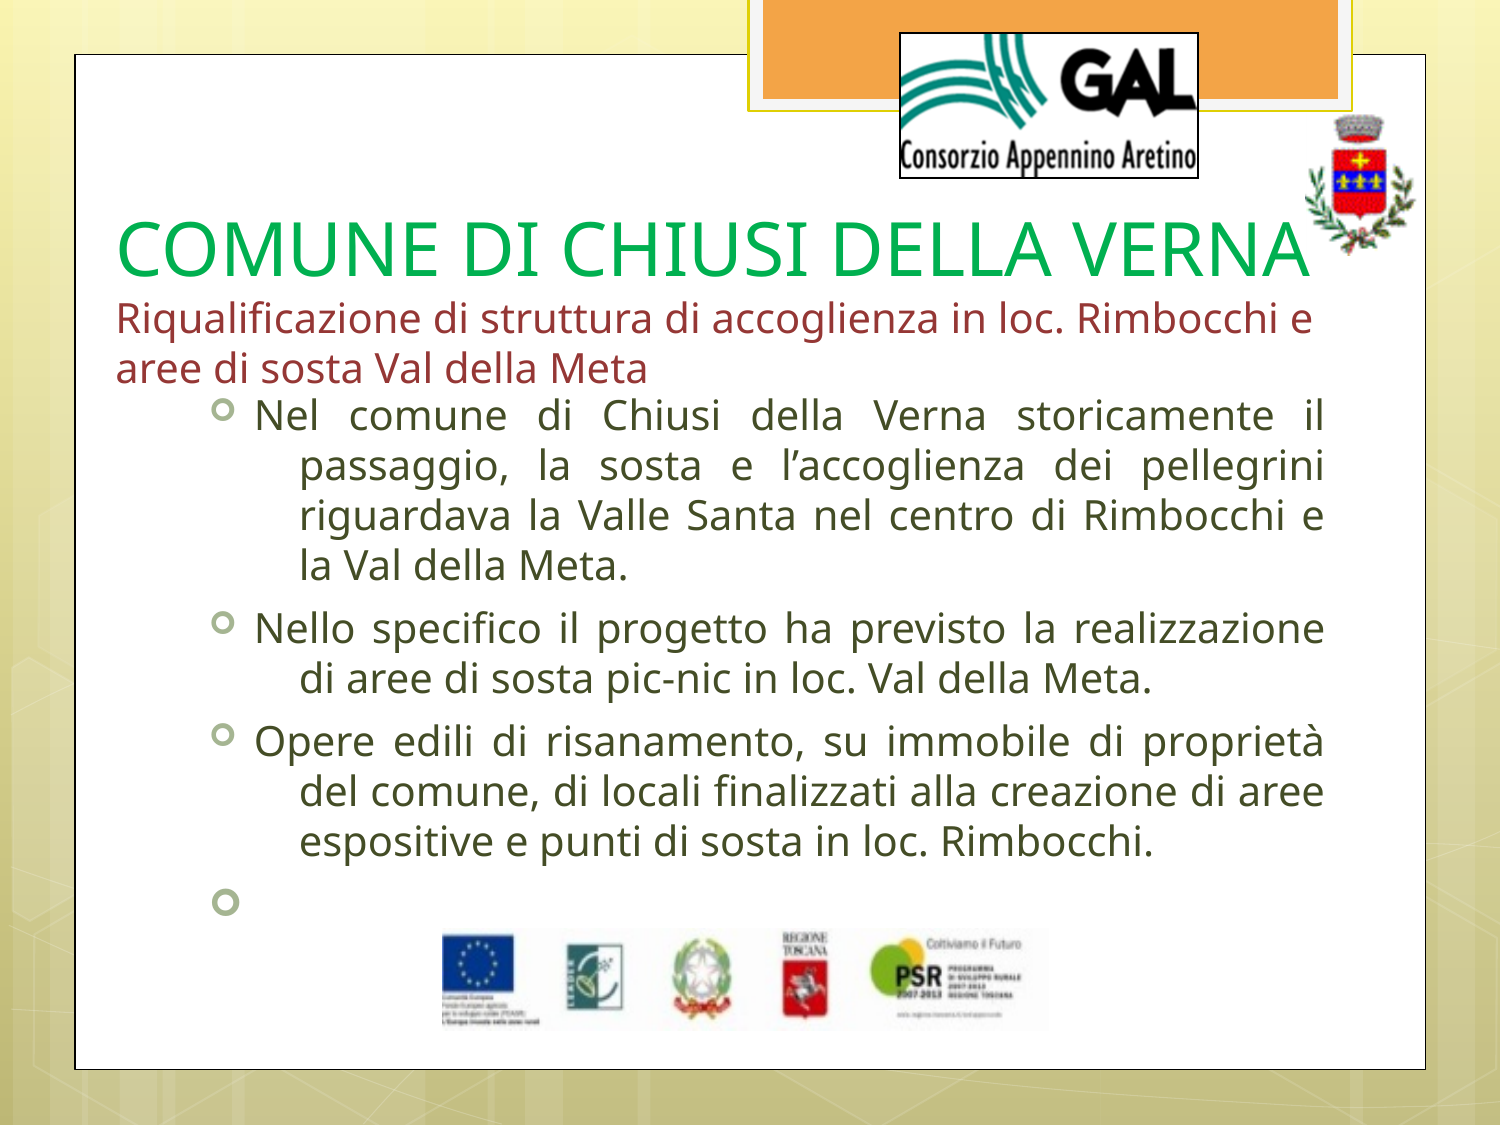

# COMUNE DI CHIUSI DELLA VERNA Riqualificazione di struttura di accoglienza in loc. Rimbocchi e aree di sosta Val della Meta
Nel comune di Chiusi della Verna storicamente il passaggio, la sosta e l’accoglienza dei pellegrini riguardava la Valle Santa nel centro di Rimbocchi e la Val della Meta.
Nello specifico il progetto ha previsto la realizzazione di aree di sosta pic-nic in loc. Val della Meta.
Opere edili di risanamento, su immobile di proprietà del comune, di locali finalizzati alla creazione di aree espositive e punti di sosta in loc. Rimbocchi.